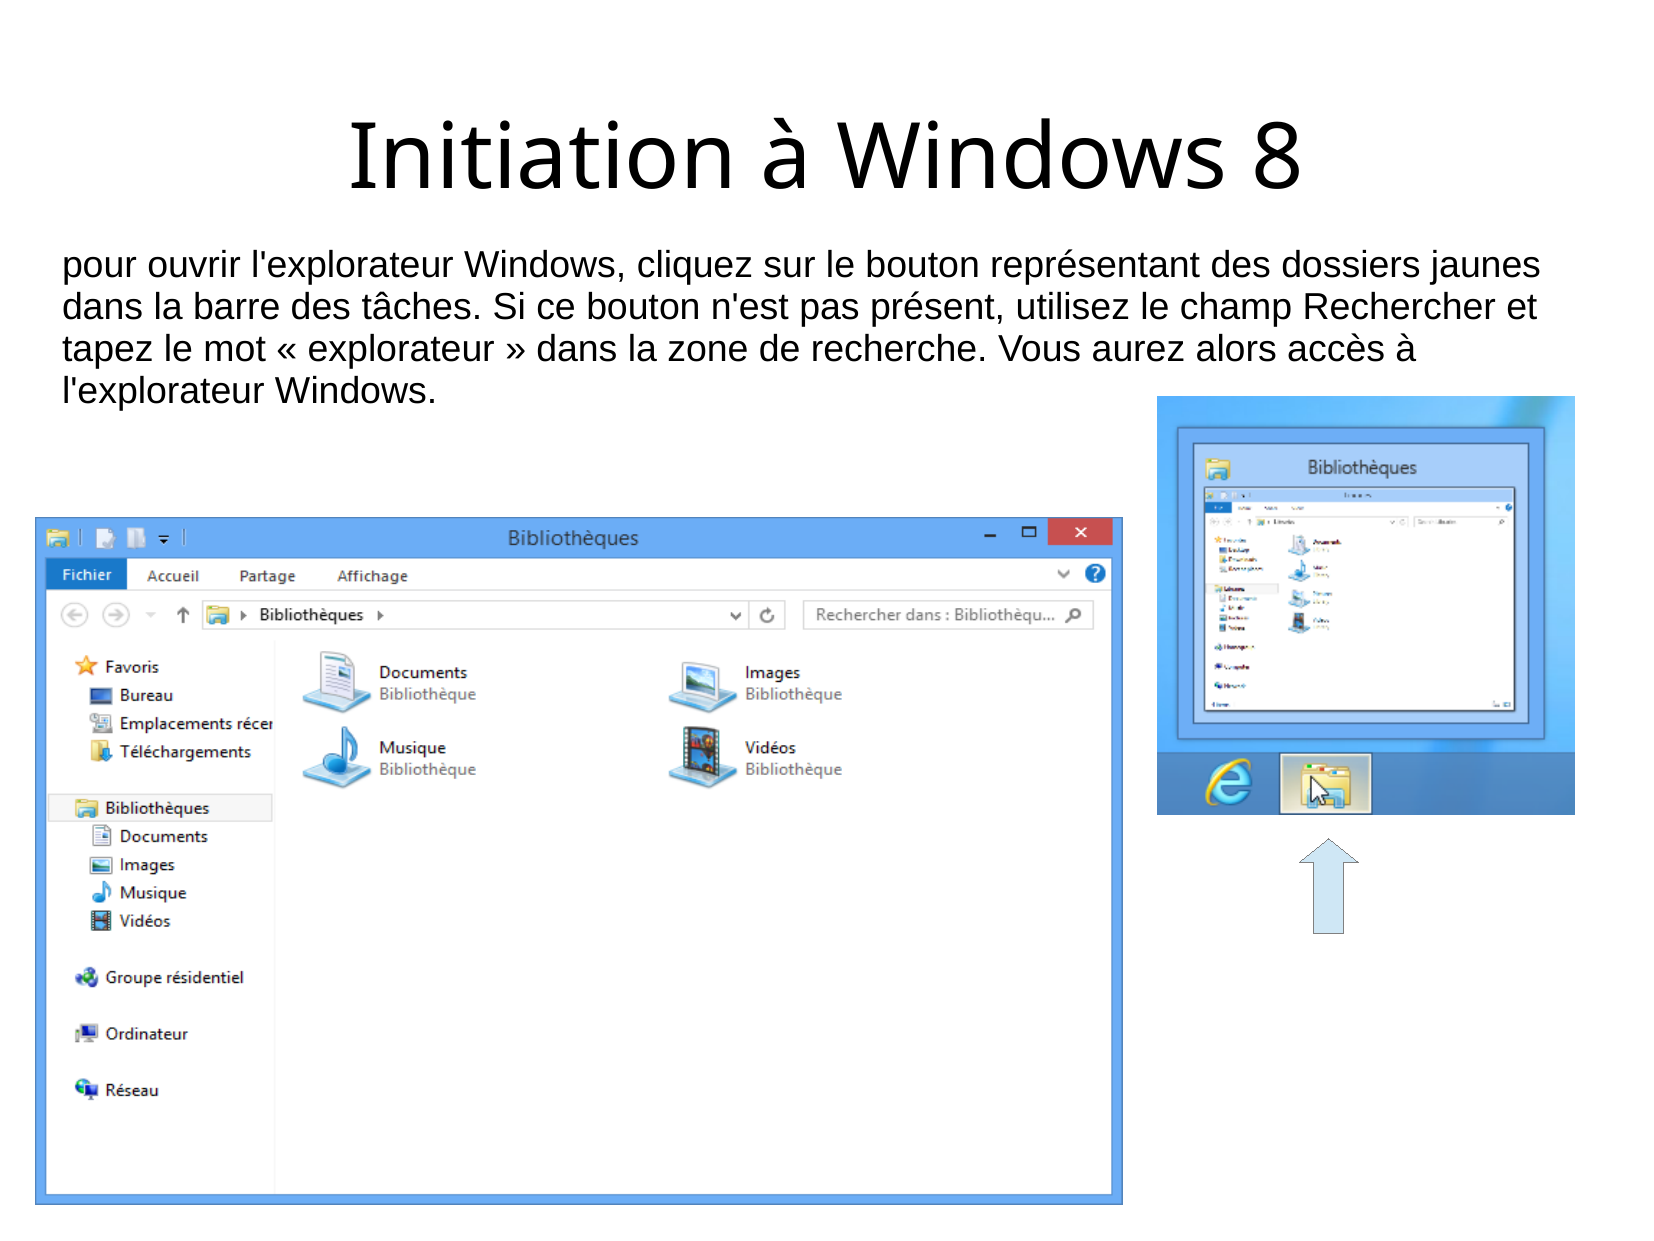

# Initiation à Windows 8
pour ouvrir l'explorateur Windows, cliquez sur le bouton représentant des dossiers jaunes dans la barre des tâches. Si ce bouton n'est pas présent, utilisez le champ Rechercher et tapez le mot « explorateur » dans la zone de recherche. Vous aurez alors accès à l'explorateur Windows.